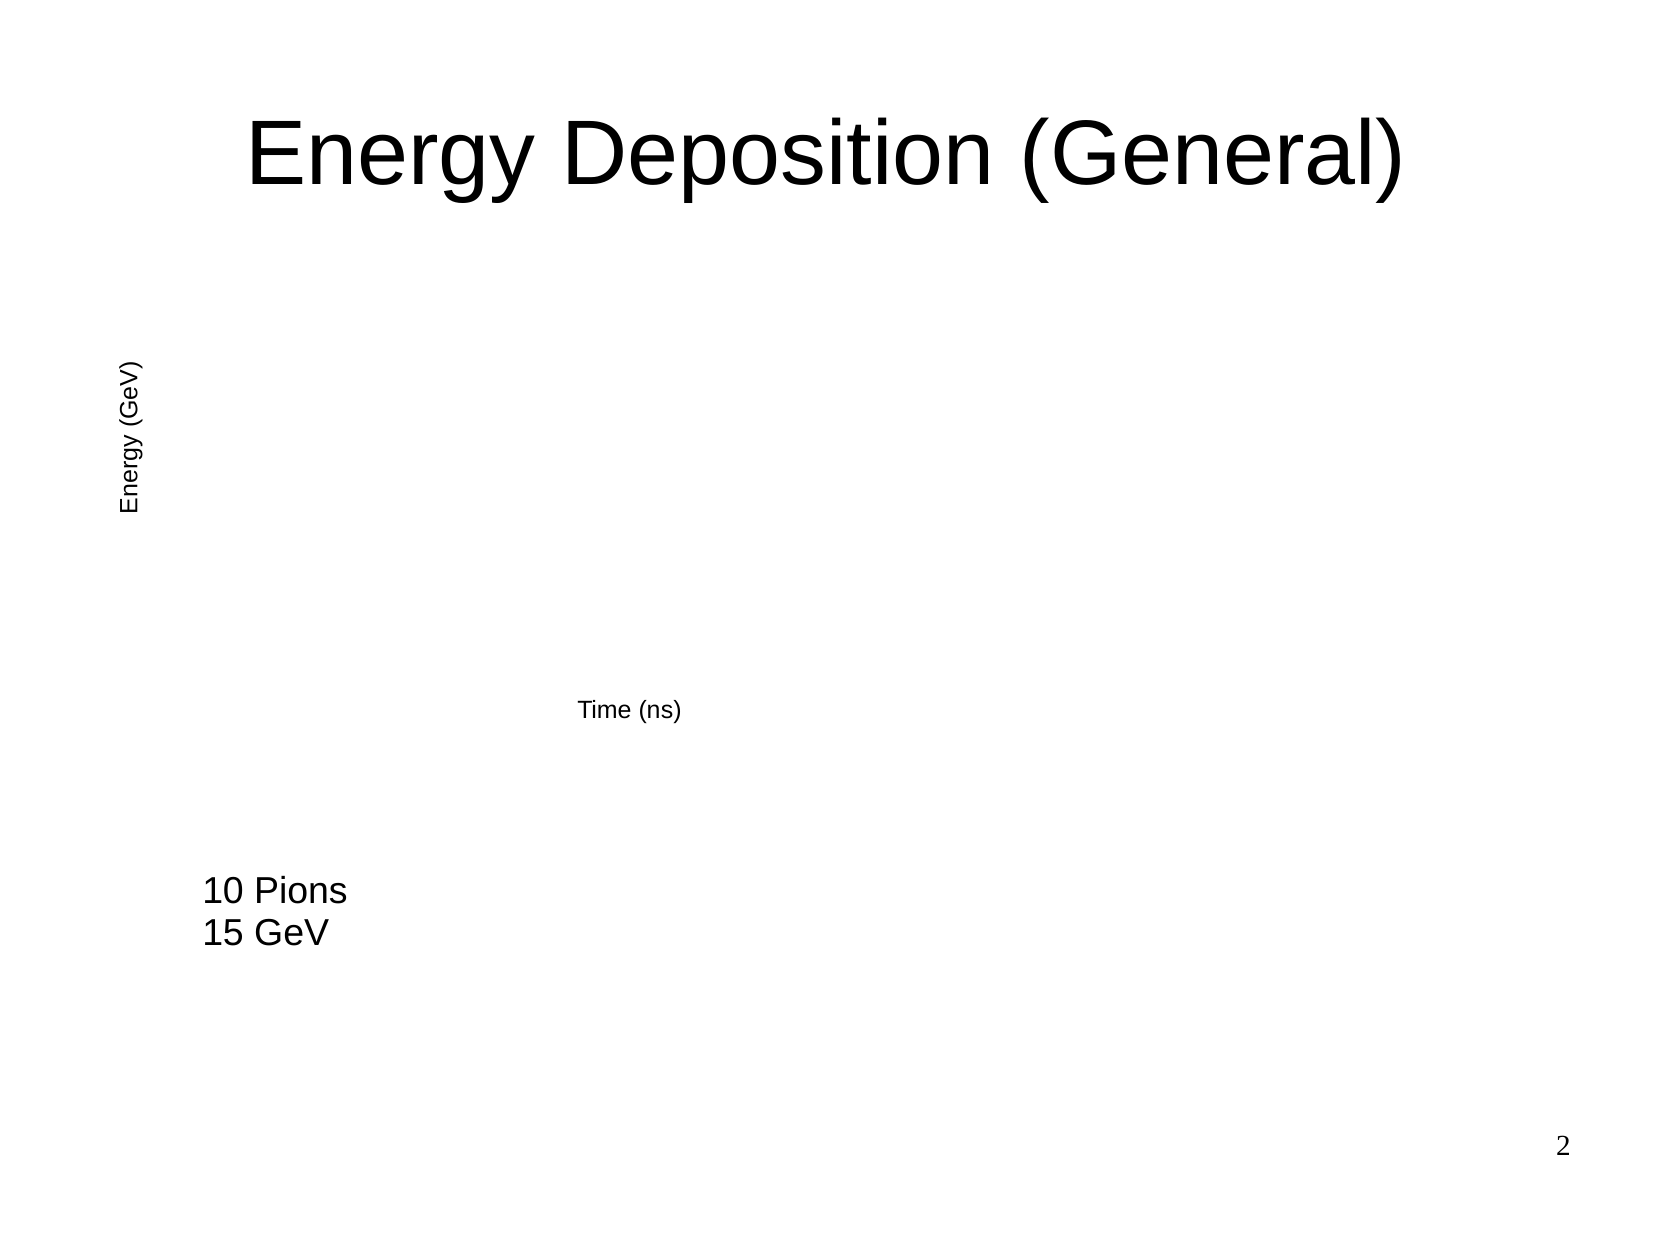

# Energy Deposition (General)
Energy (GeV)
Time (ns)
10 Pions
15 GeV
2